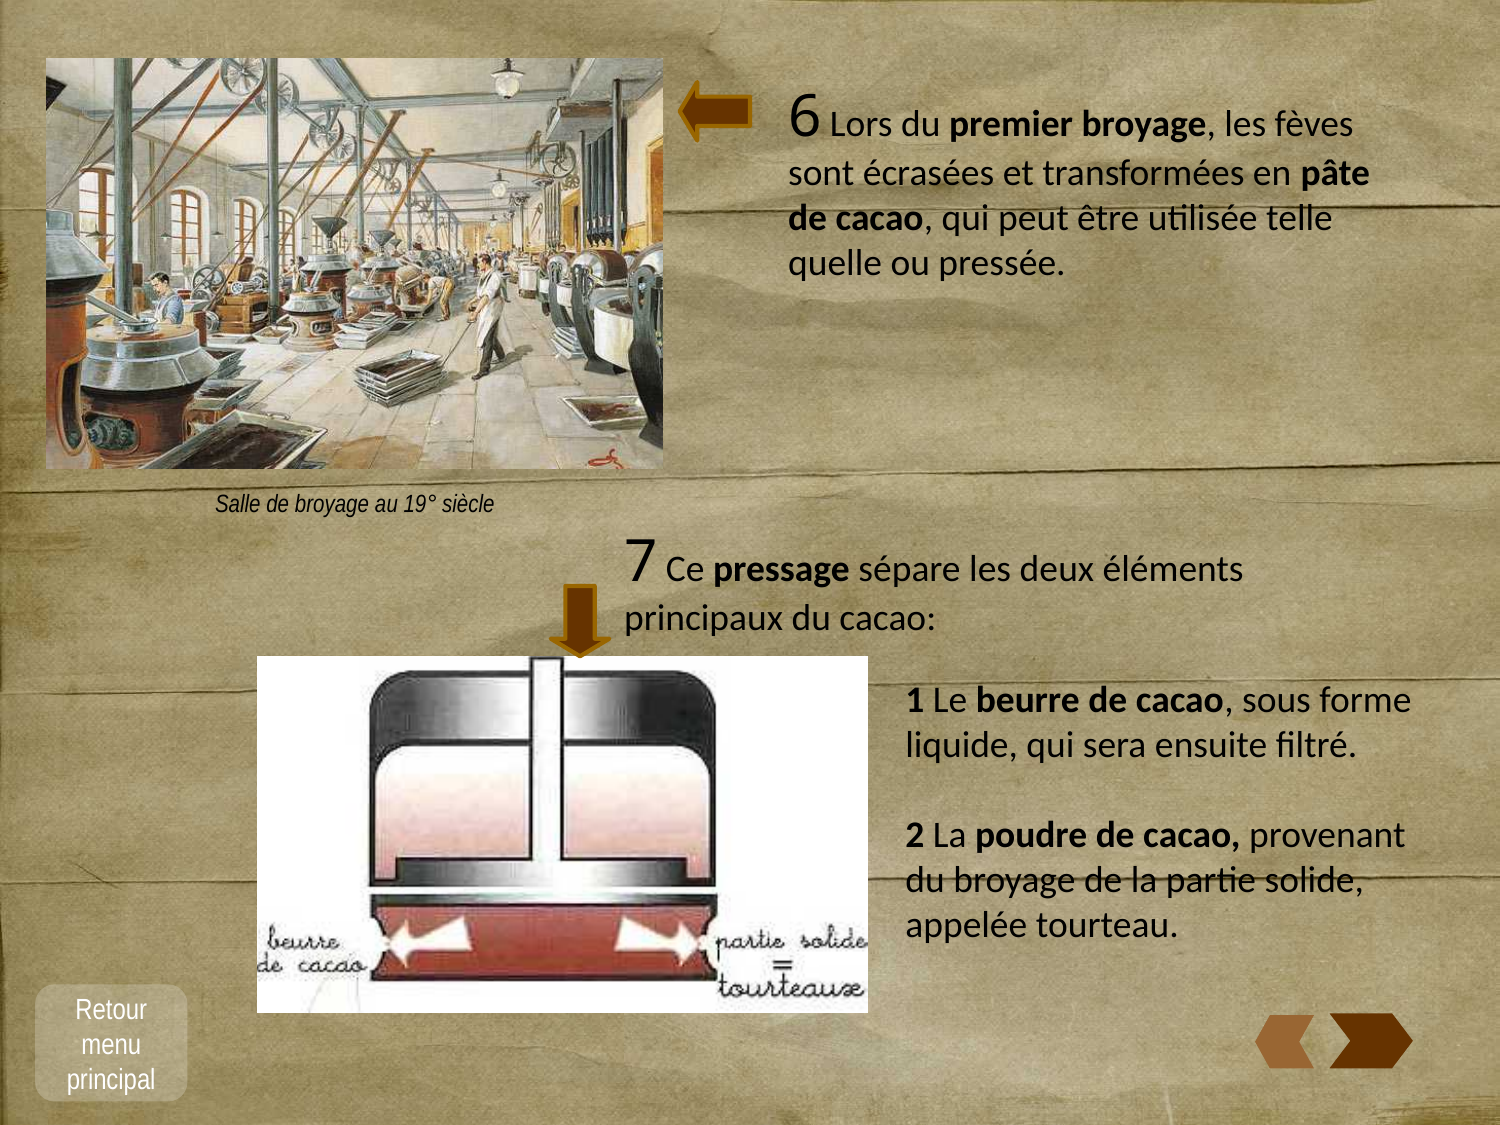

#
6 Lors du premier broyage, les fèves sont écrasées et transformées en pâte de cacao, qui peut être utilisée telle quelle ou pressée.
Salle de broyage au 19° siècle
7 Ce pressage sépare les deux éléments principaux du cacao:
1 Le beurre de cacao, sous forme liquide, qui sera ensuite filtré.
2 La poudre de cacao, provenant du broyage de la partie solide, appelée tourteau.
Retour menu
principal